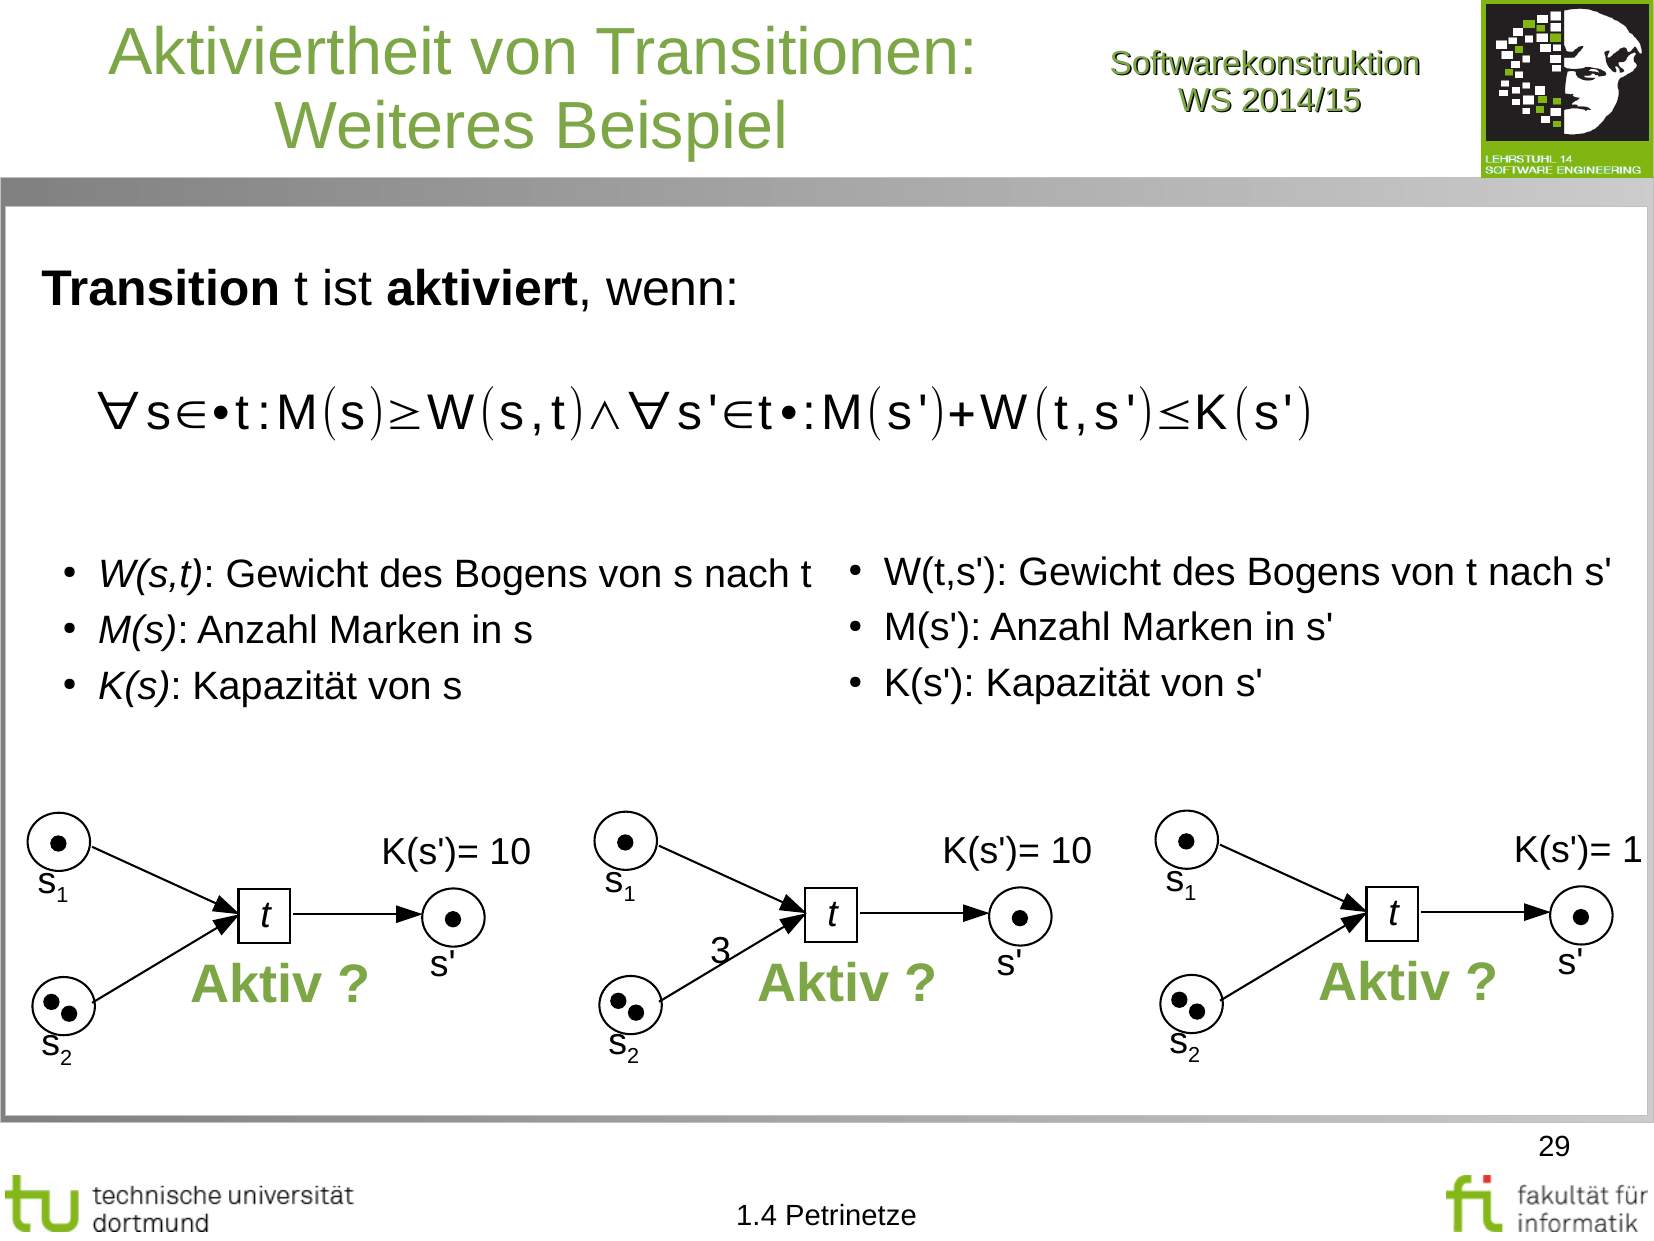

Aktiviertheit von Transitionen:
Weiteres Beispiel
# Transition t ist aktiviert, wenn:
W(t,s'): Gewicht des Bogens von t nach s'
M(s'): Anzahl Marken in s'
K(s'): Kapazität von s'
W(s,t): Gewicht des Bogens von s nach t
M(s): Anzahl Marken in s
K(s): Kapazität von s
K(s')= 1
K(s')= 10
K(s')= 10
s1
s1
s1
t
t
t
3
s'
s'
s'
Aktiv ?
Aktiv ?
Aktiv ?
s2
s2
s2
29
1.4 Petrinetze